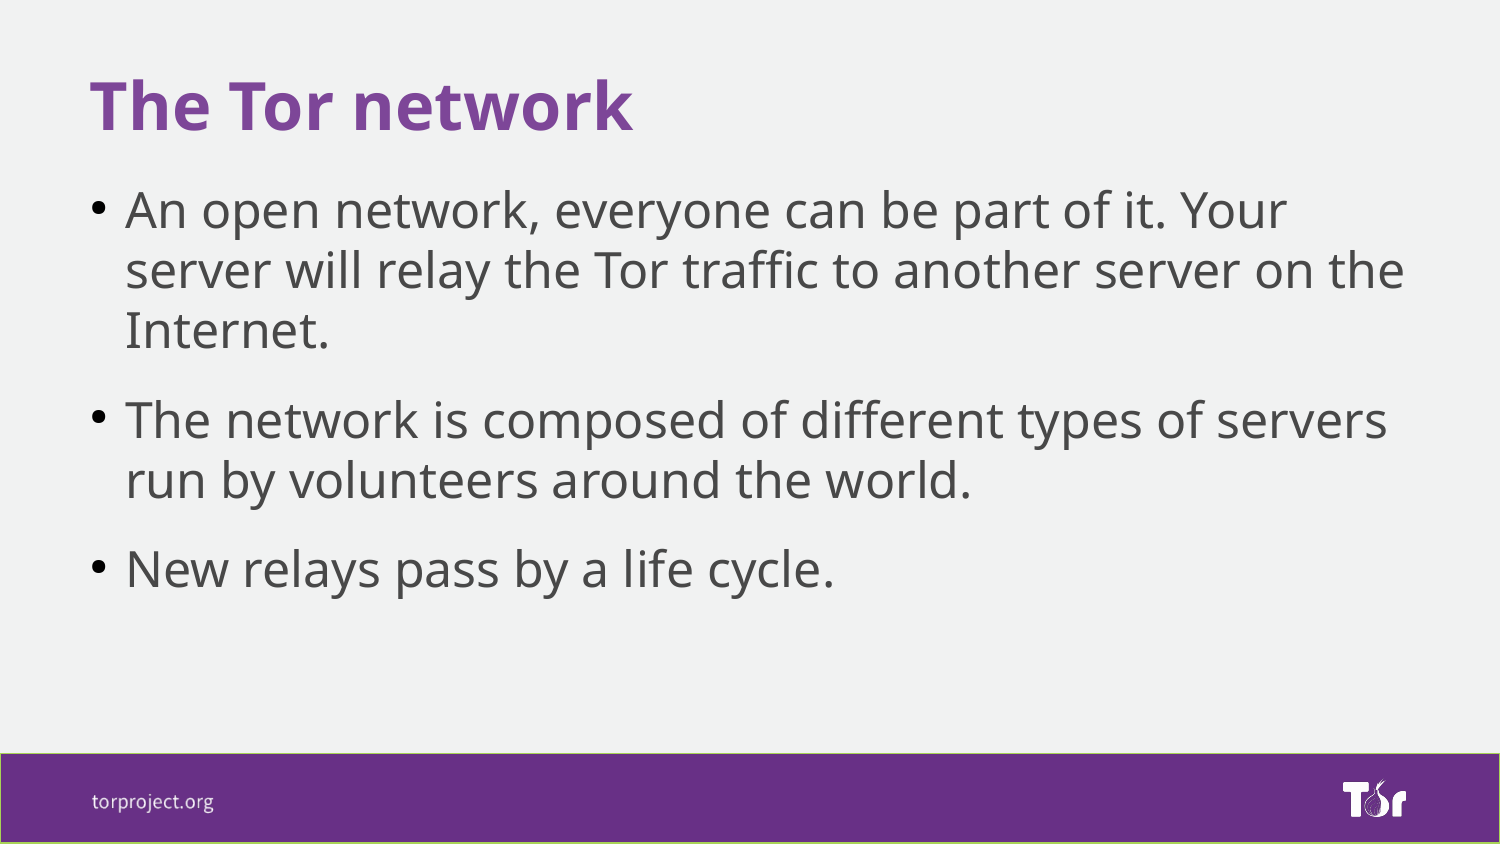

The Tor network
An open network, everyone can be part of it. Your server will relay the Tor traffic to another server on the Internet.
The network is composed of different types of servers run by volunteers around the world.
New relays pass by a life cycle.